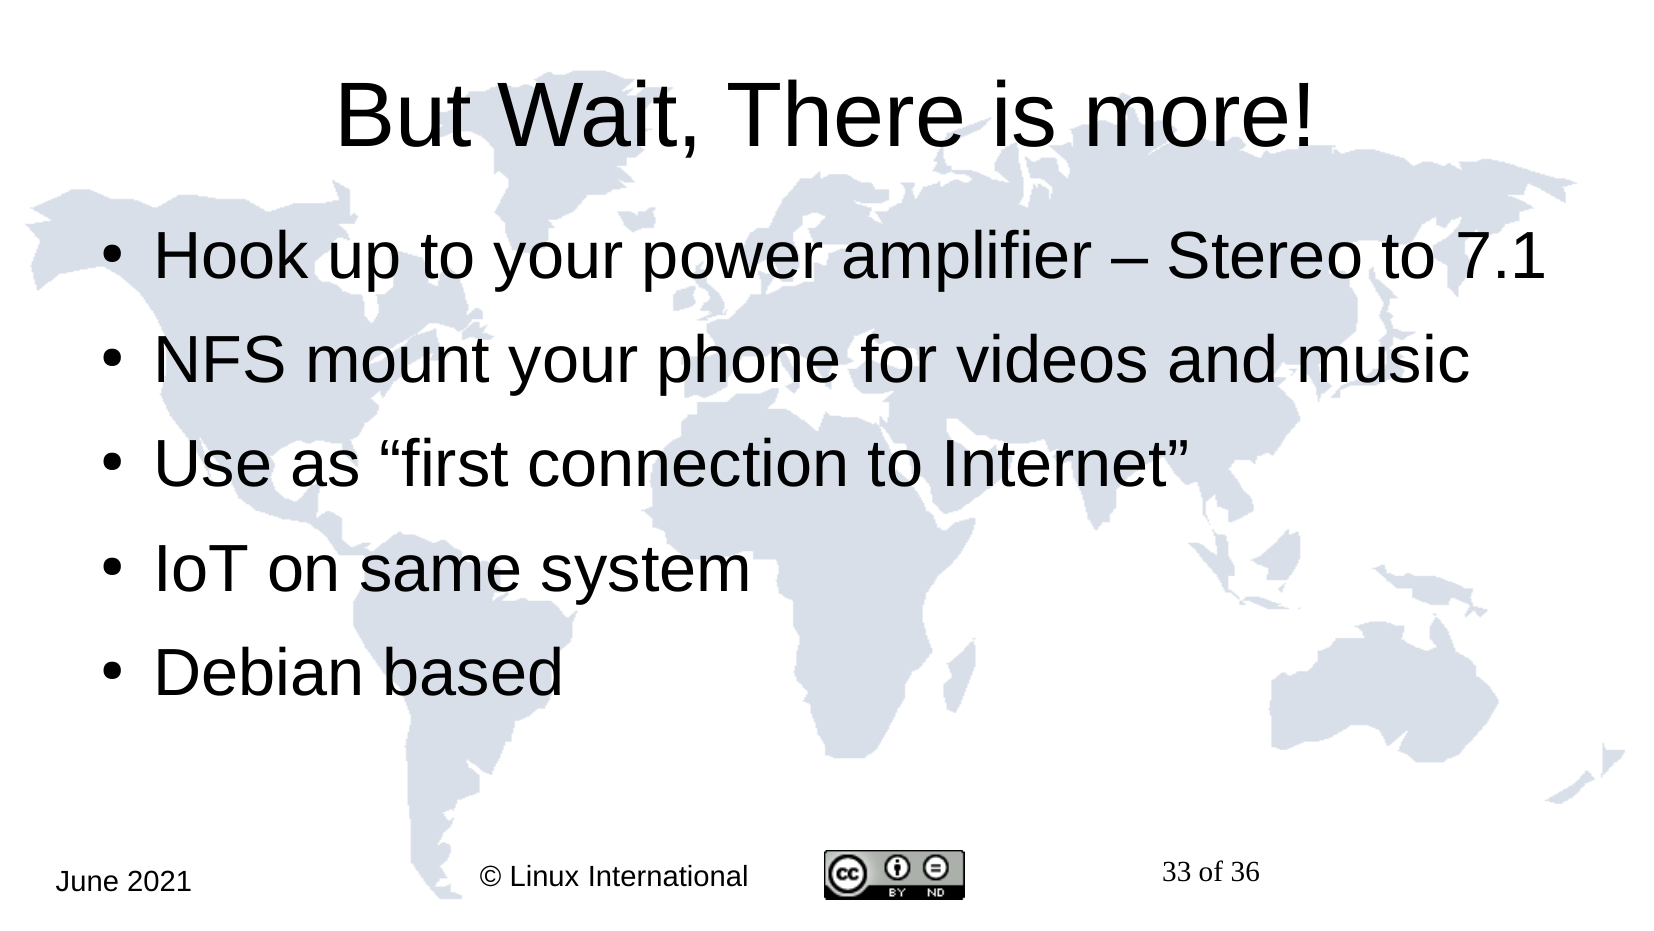

# But Wait, There is more!
Hook up to your power amplifier – Stereo to 7.1
NFS mount your phone for videos and music
Use as “first connection to Internet”
IoT on same system
Debian based
33